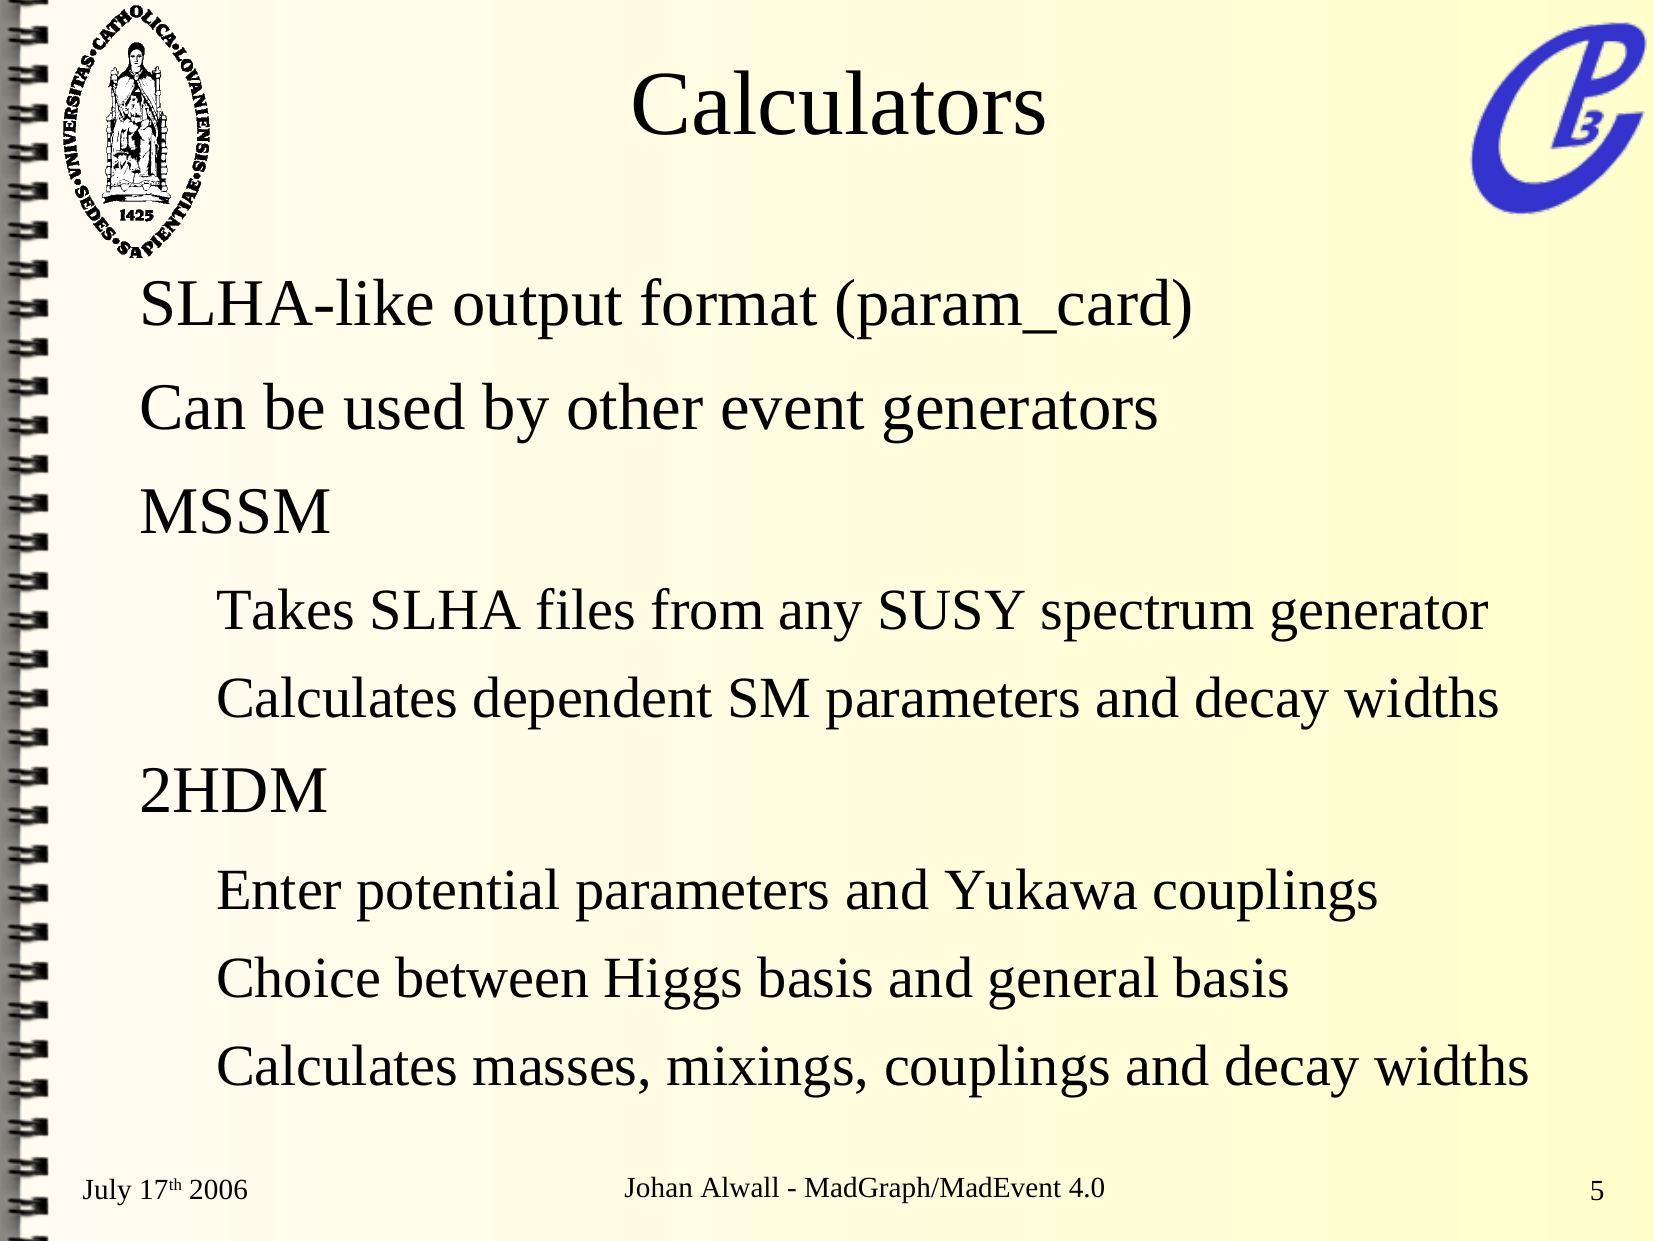

# Calculators
SLHA-like output format (param_card)
Can be used by other event generators
MSSM
Takes SLHA files from any SUSY spectrum generator
Calculates dependent SM parameters and decay widths
2HDM
Enter potential parameters and Yukawa couplings
Choice between Higgs basis and general basis
Calculates masses, mixings, couplings and decay widths
Johan Alwall - MadGraph/MadEvent 4.0
July 17 2006
5